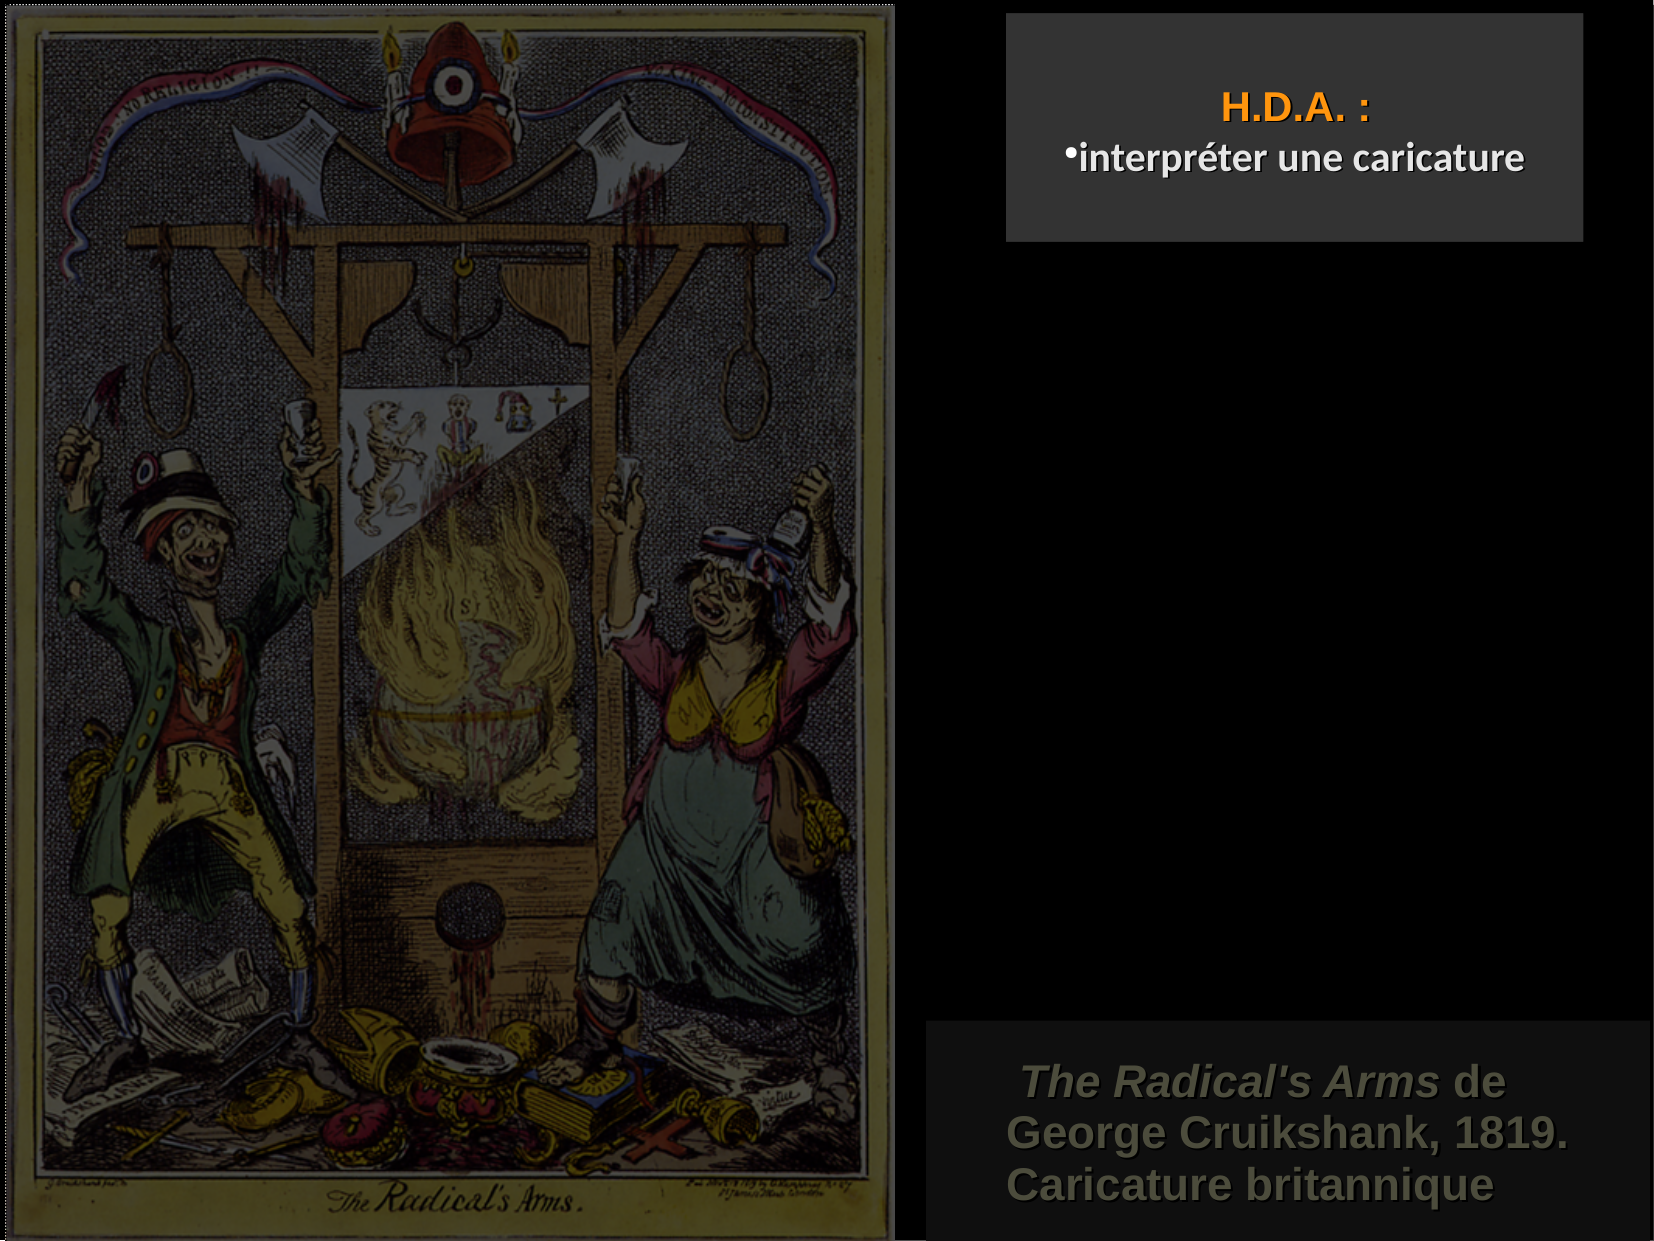

H.D.A. :
interpréter une caricature
 The Radical's Arms de
George Cruikshank, 1819.
Caricature britannique